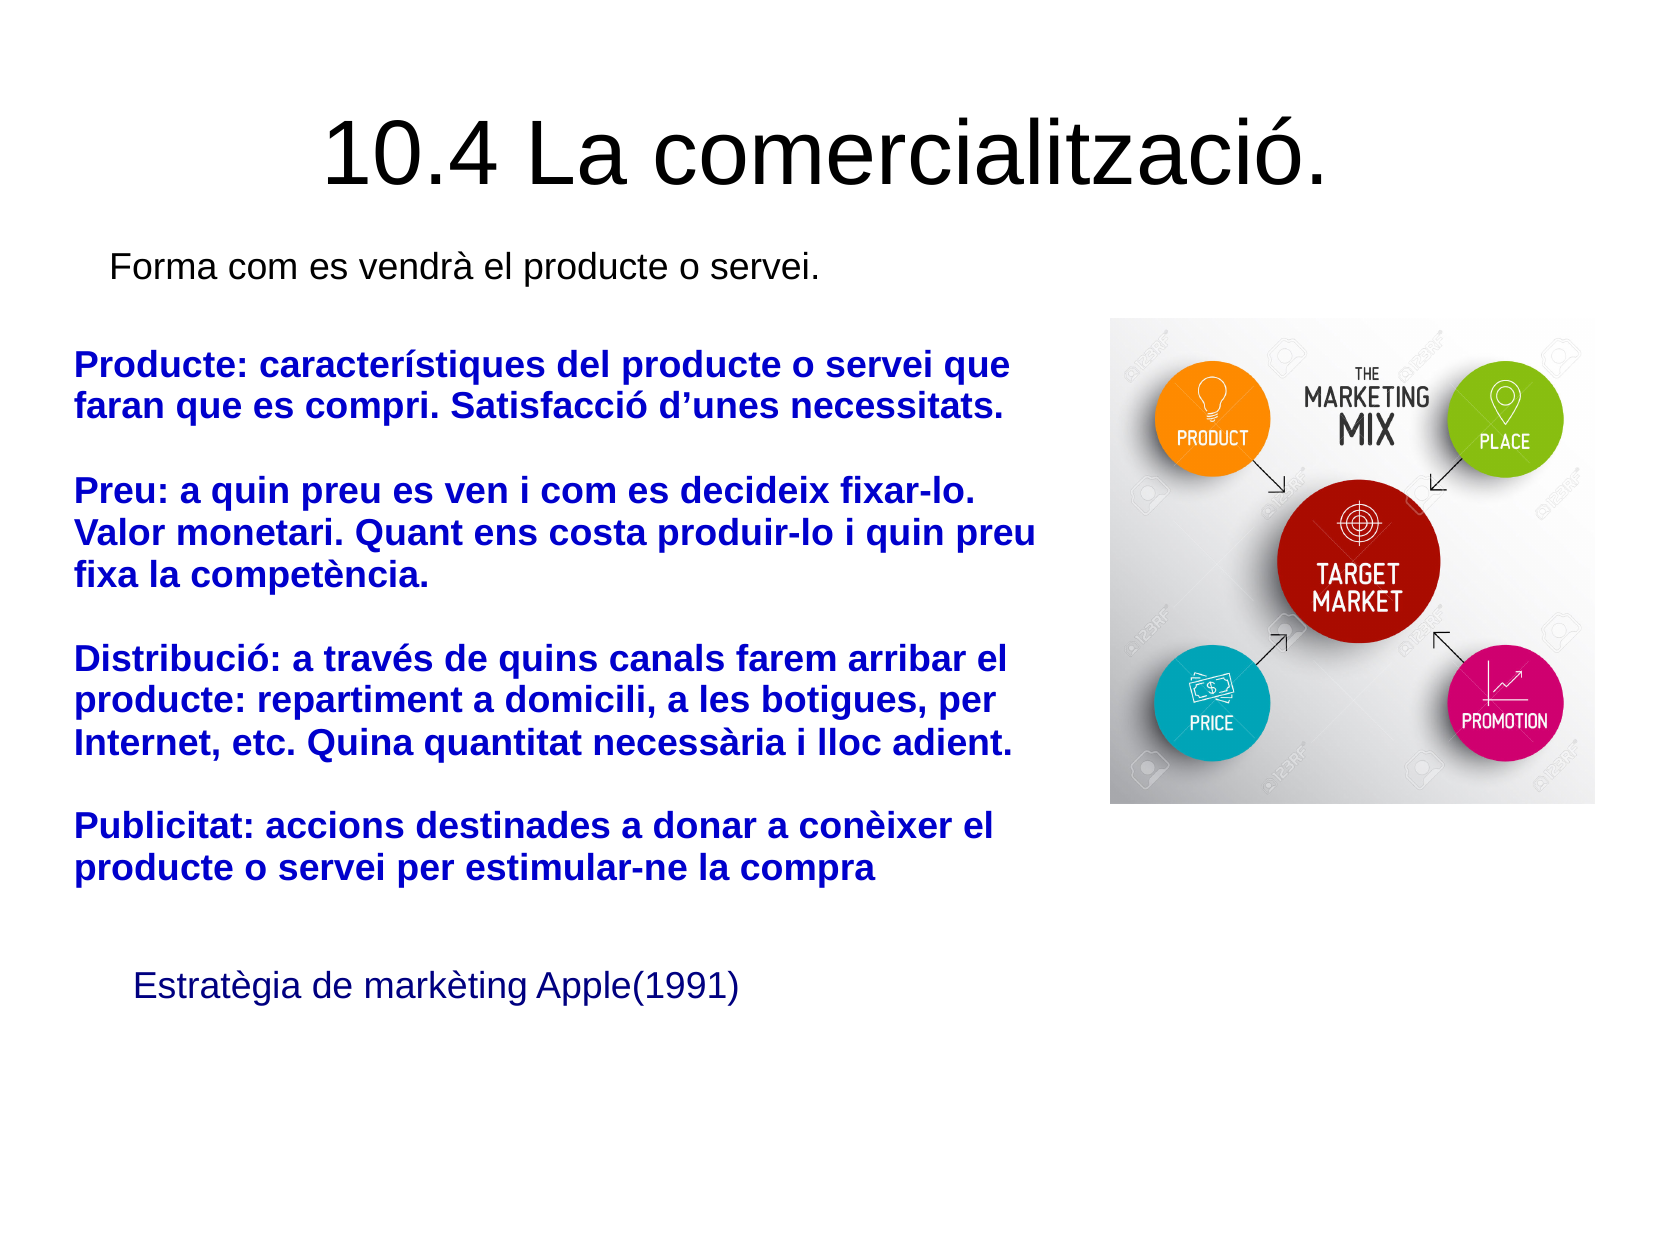

# 10.4 La comercialització.
Forma com es vendrà el producte o servei.
Producte: característiques del producte o servei que faran que es compri. Satisfacció d’unes necessitats.
Preu: a quin preu es ven i com es decideix fixar-lo. Valor monetari. Quant ens costa produir-lo i quin preu fixa la competència.
Distribució: a través de quins canals farem arribar el producte: repartiment a domicili, a les botigues, per Internet, etc. Quina quantitat necessària i lloc adient.
Publicitat: accions destinades a donar a conèixer el producte o servei per estimular-ne la compra
Estratègia de markèting Apple(1991)